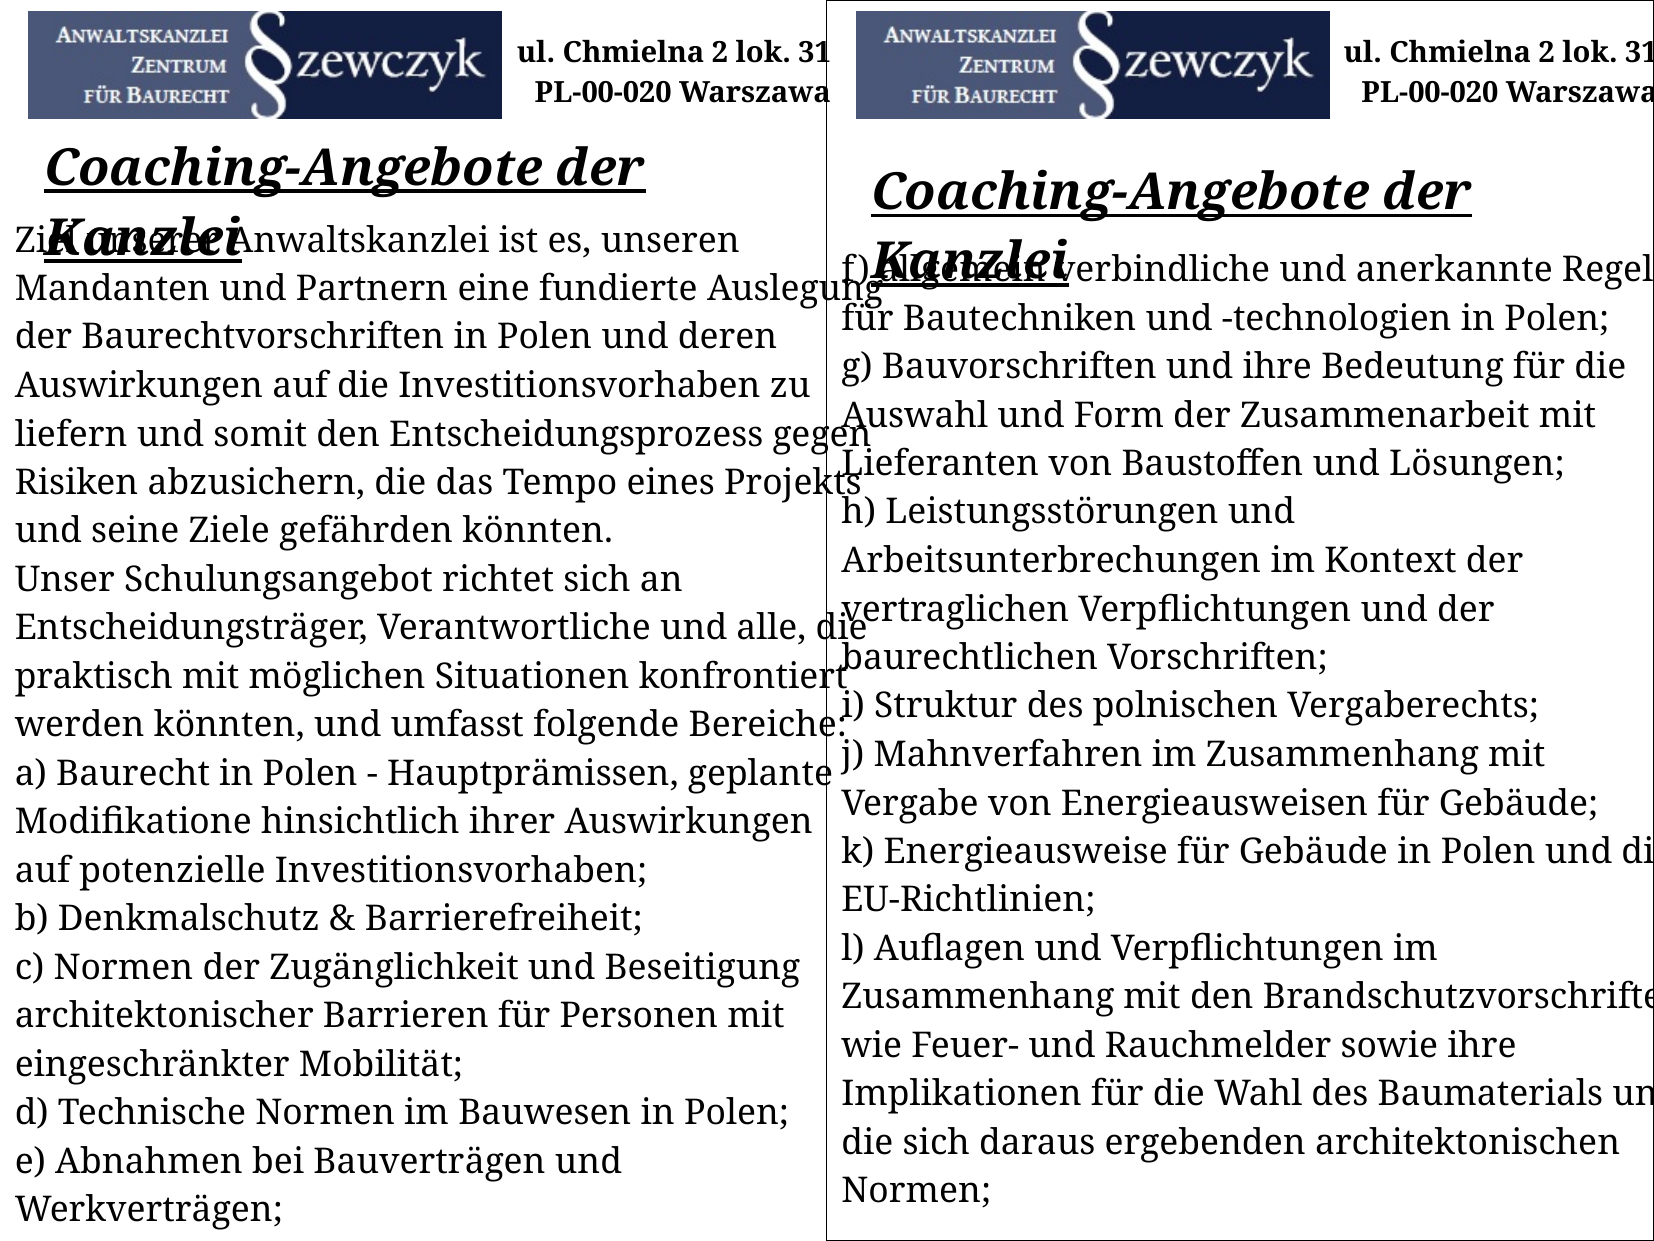

ul. Chmielna 2 lok. 31
PL-00-020 Warszawa
ul. Chmielna 2 lok. 31
PL-00-020 Warszawa
Coaching-Angebote der Kanzlei
Coaching-Angebote der Kanzlei
Ziel unserer Anwaltskanzlei ist es, unseren
Mandanten und Partnern eine fundierte Auslegung
der Baurechtvorschriften in Polen und deren
Auswirkungen auf die Investitionsvorhaben zu
liefern und somit den Entscheidungsprozess gegen
Risiken abzusichern, die das Tempo eines Projekts
und seine Ziele gefährden könnten.
Unser Schulungsangebot richtet sich an
Entscheidungsträger, Verantwortliche und alle, die
praktisch mit möglichen Situationen konfrontiert
werden könnten, und umfasst folgende Bereiche:
a) Baurecht in Polen - Hauptprämissen, geplante
Modifikatione hinsichtlich ihrer Auswirkungen
auf potenzielle Investitionsvorhaben;
b) Denkmalschutz & Barrierefreiheit;
c) Normen der Zugänglichkeit und Beseitigung
architektonischer Barrieren für Personen mit
eingeschränkter Mobilität;
d) Technische Normen im Bauwesen in Polen;
e) Abnahmen bei Bauverträgen und
Werkverträgen;
f) allgemein verbindliche und anerkannte Regeln
für Bautechniken und -technologien in Polen;
g) Bauvorschriften und ihre Bedeutung für die
Auswahl und Form der Zusammenarbeit mit
Lieferanten von Baustoffen und Lösungen;
h) Leistungsstörungen und
Arbeitsunterbrechungen im Kontext der
vertraglichen Verpflichtungen und der
baurechtlichen Vorschriften;
i) Struktur des polnischen Vergaberechts;
j) Mahnverfahren im Zusammenhang mit
Vergabe von Energieausweisen für Gebäude;
k) Energieausweise für Gebäude in Polen und die
EU-Richtlinien;
l) Auflagen und Verpflichtungen im
Zusammenhang mit den Brandschutzvorschriften,
wie Feuer- und Rauchmelder sowie ihre
Implikationen für die Wahl des Baumaterials und
die sich daraus ergebenden architektonischen
Normen;